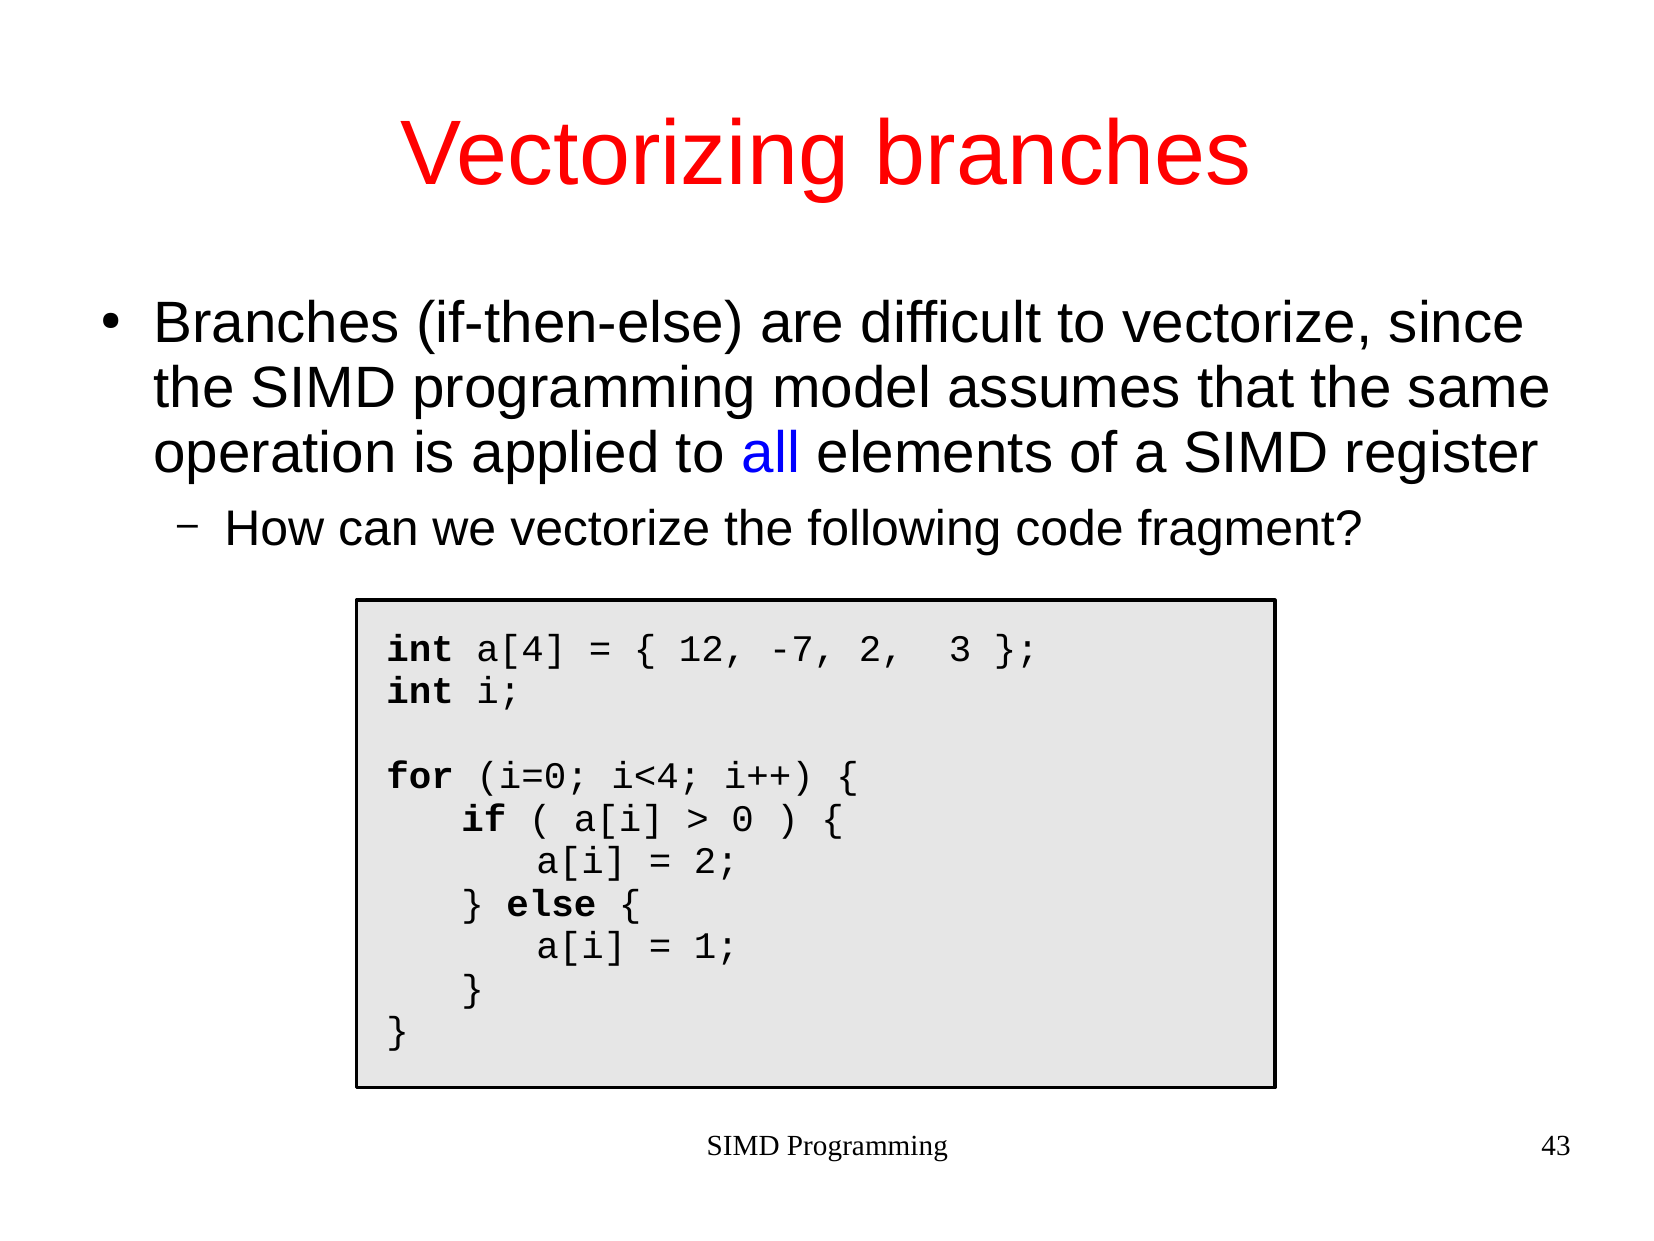

# Vectorizing branches
Branches (if-then-else) are difficult to vectorize, since the SIMD programming model assumes that the same operation is applied to all elements of a SIMD register
How can we vectorize the following code fragment?
int a[4] = { 12, -7, 2, 3 };
int i;
for (i=0; i<4; i++) {
	if ( a[i] > 0 ) {
		a[i] = 2;
	} else {
		a[i] = 1;
	}
}
SIMD Programming
43